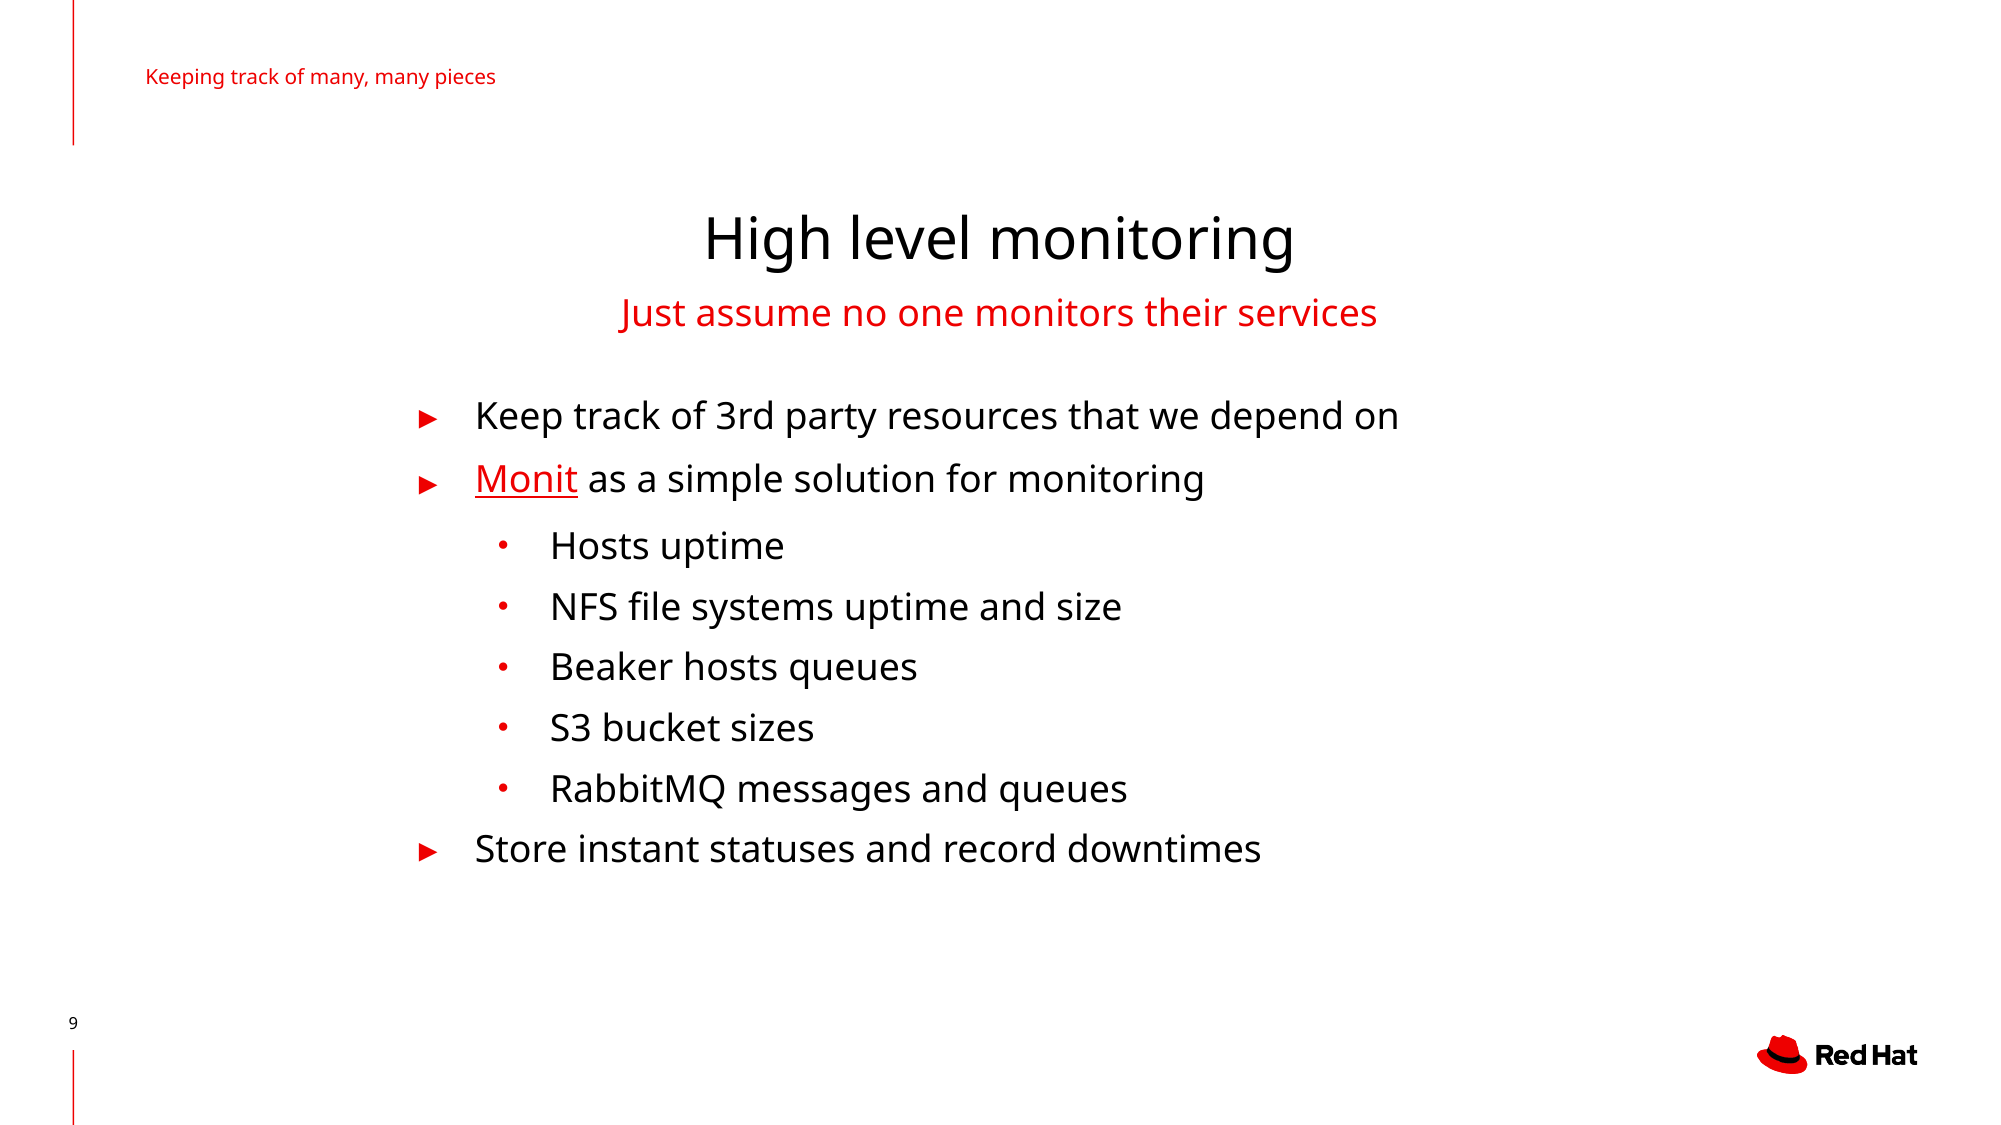

# Keeping track of many, many pieces
High level monitoring
Just assume no one monitors their services
Keep track of 3rd party resources that we depend on
Monit as a simple solution for monitoring
Hosts uptime
NFS file systems uptime and size
Beaker hosts queues
S3 bucket sizes
RabbitMQ messages and queues
Store instant statuses and record downtimes